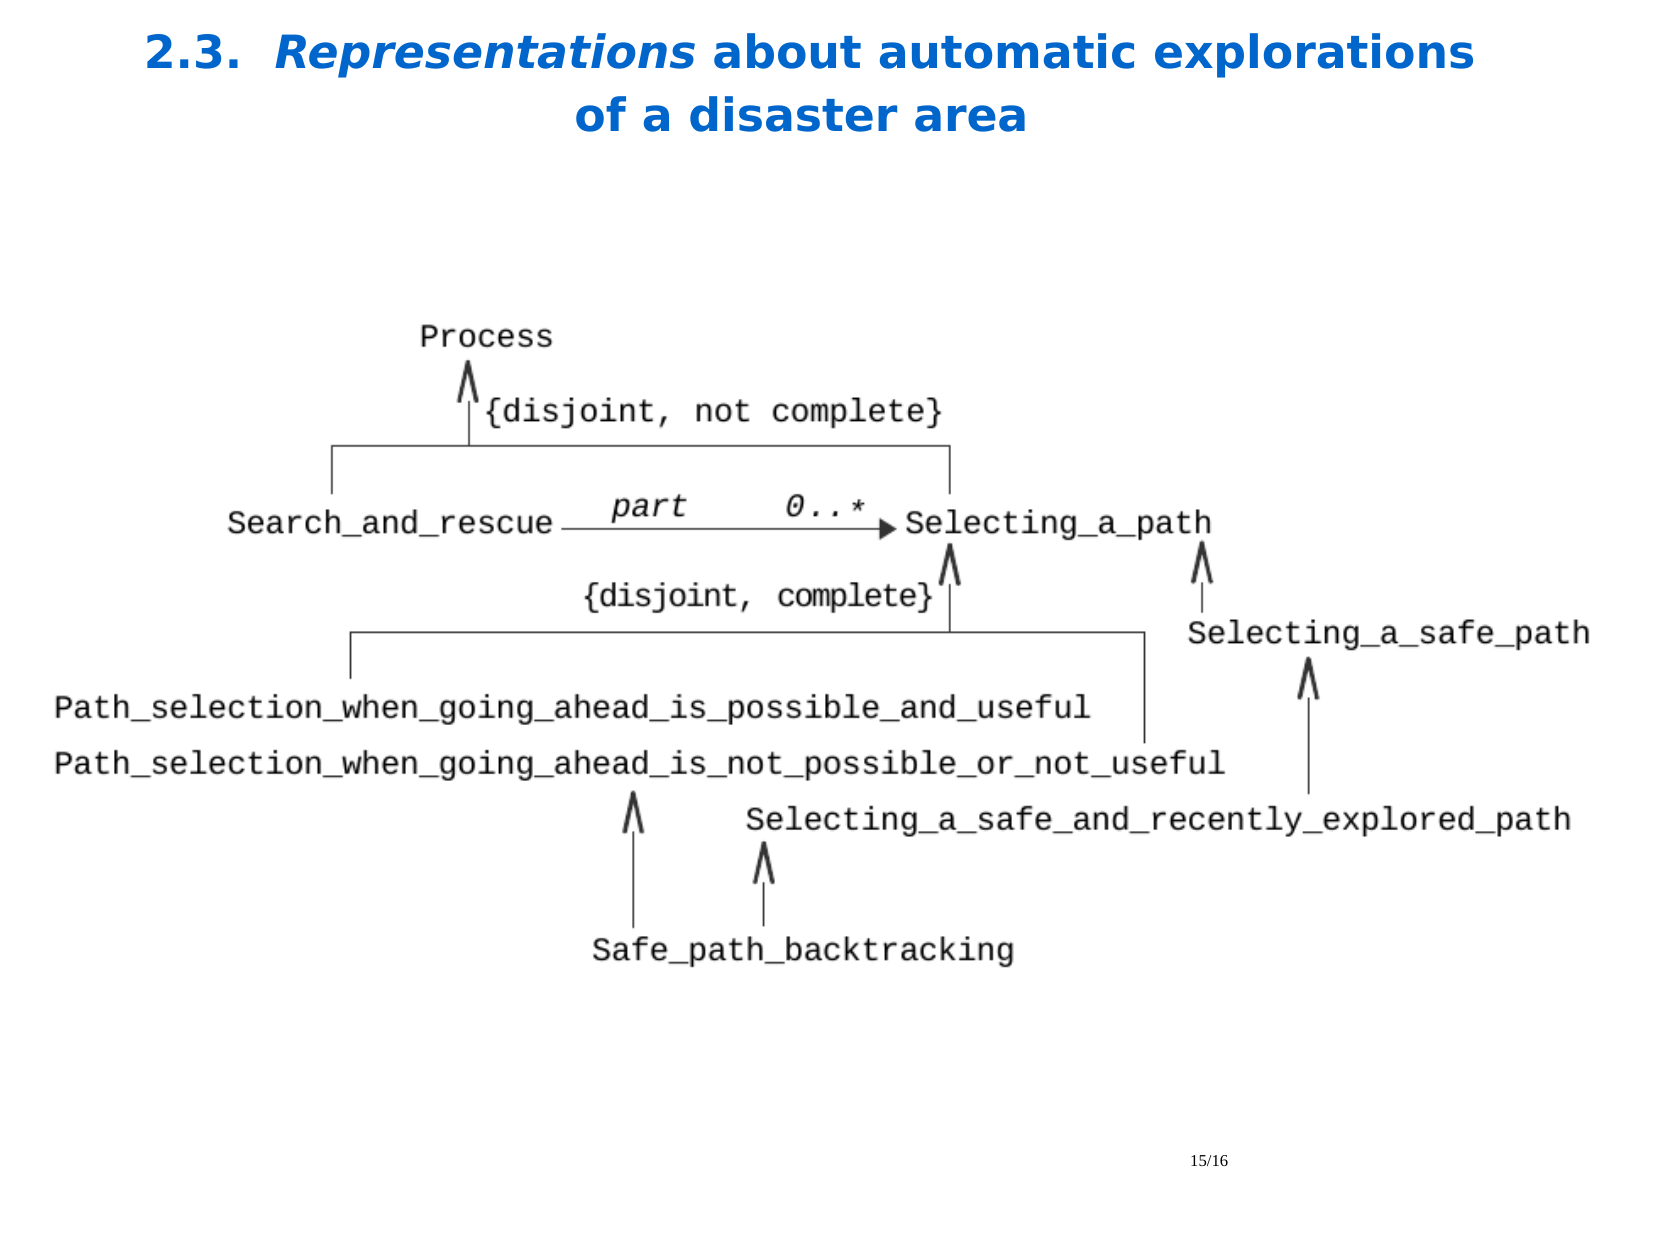

# 2.3. Representations about automatic explorations of a disaster area